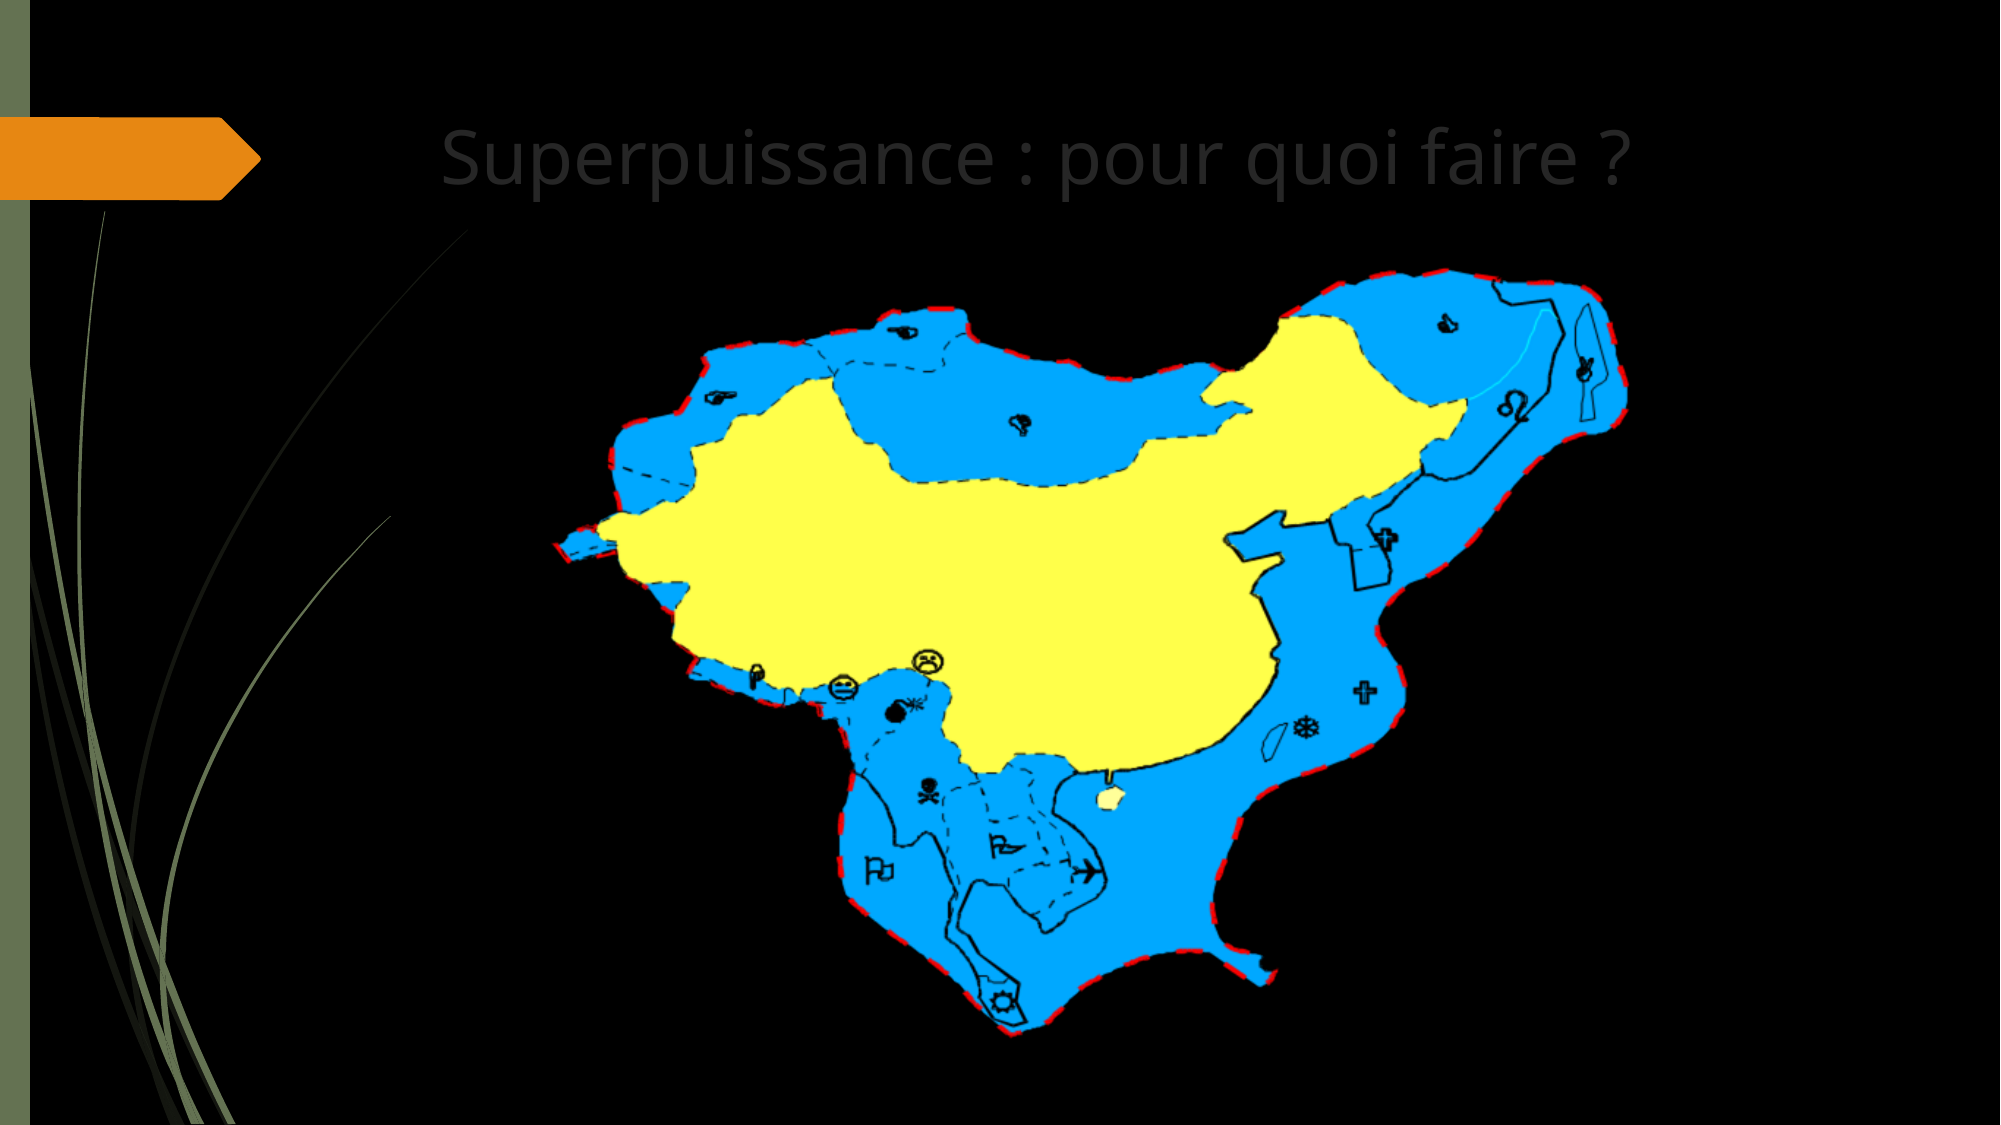

# Superpuissance : pour quoi faire ?